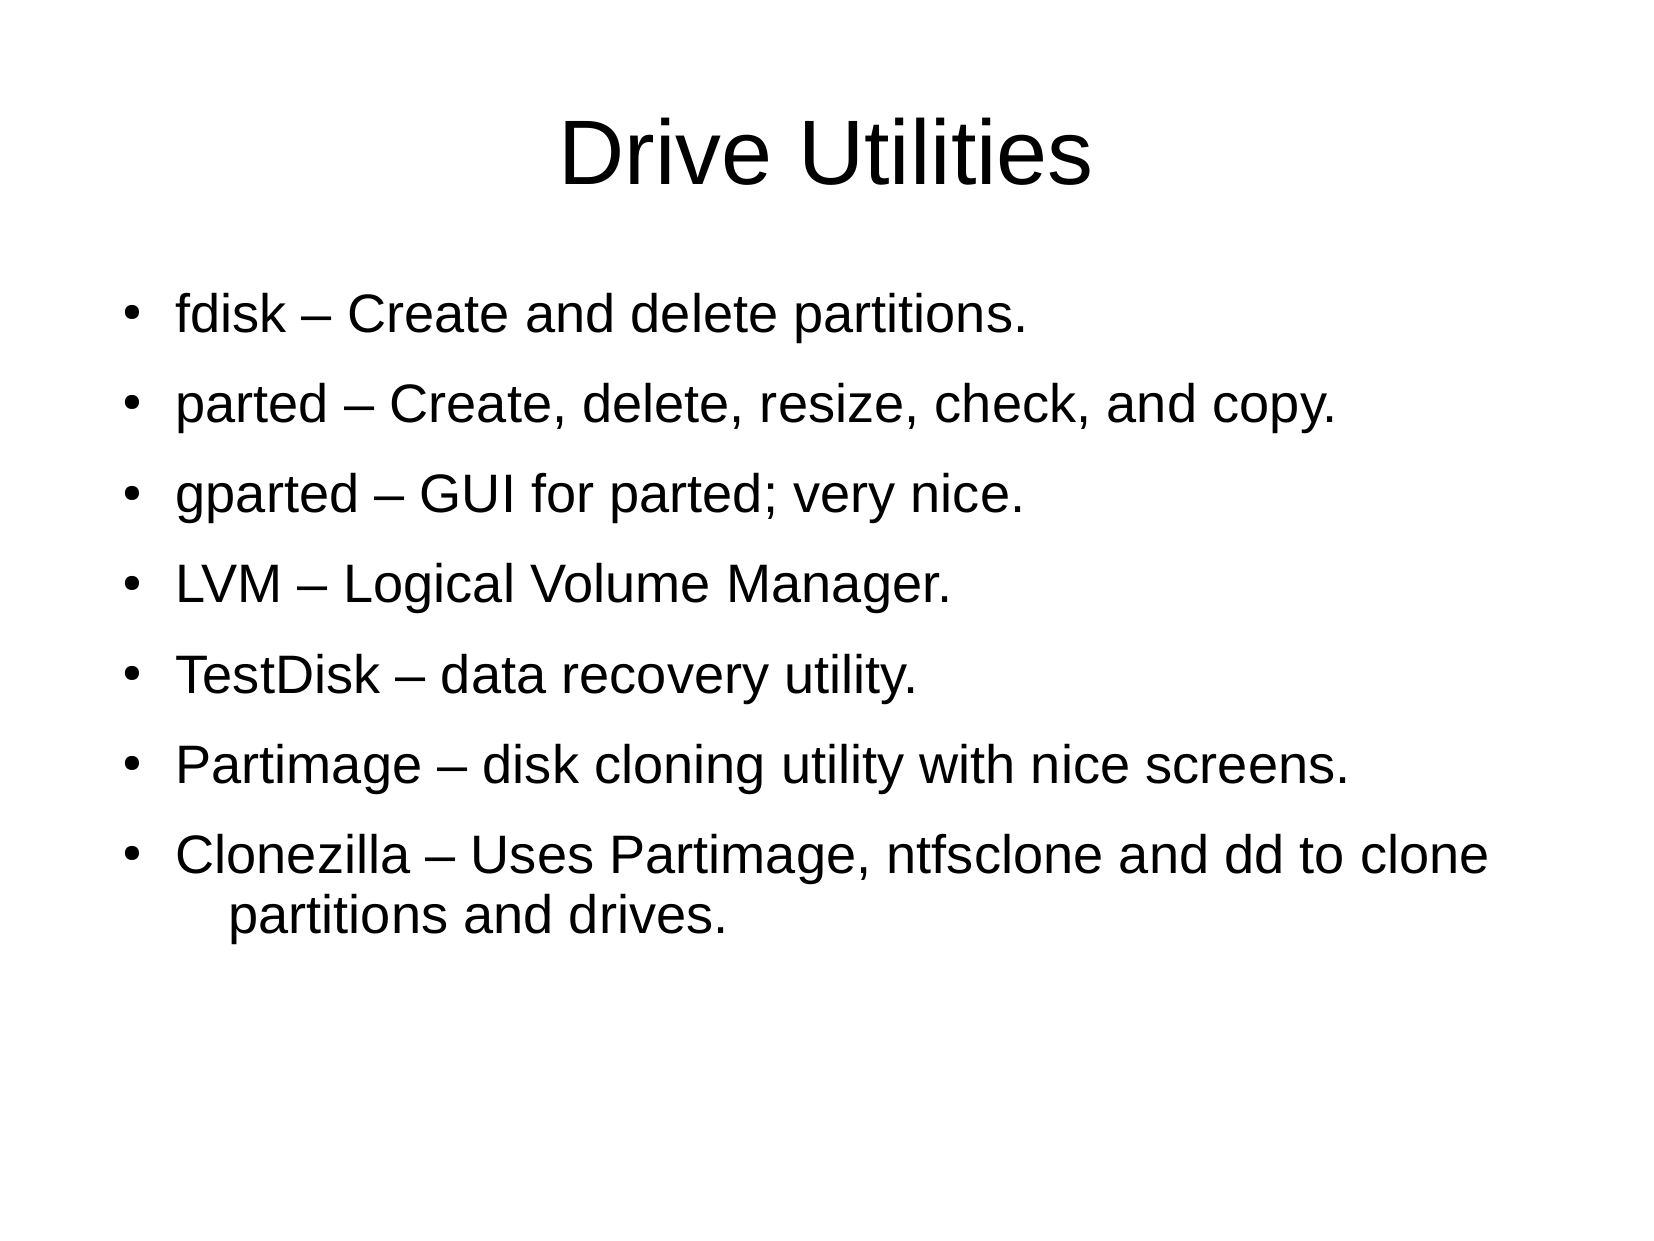

# Drive Utilities
fdisk – Create and delete partitions.
parted – Create, delete, resize, check, and copy.
gparted – GUI for parted; very nice.
LVM – Logical Volume Manager.
TestDisk – data recovery utility.
Partimage – disk cloning utility with nice screens.
Clonezilla – Uses Partimage, ntfsclone and dd to clone partitions and drives.